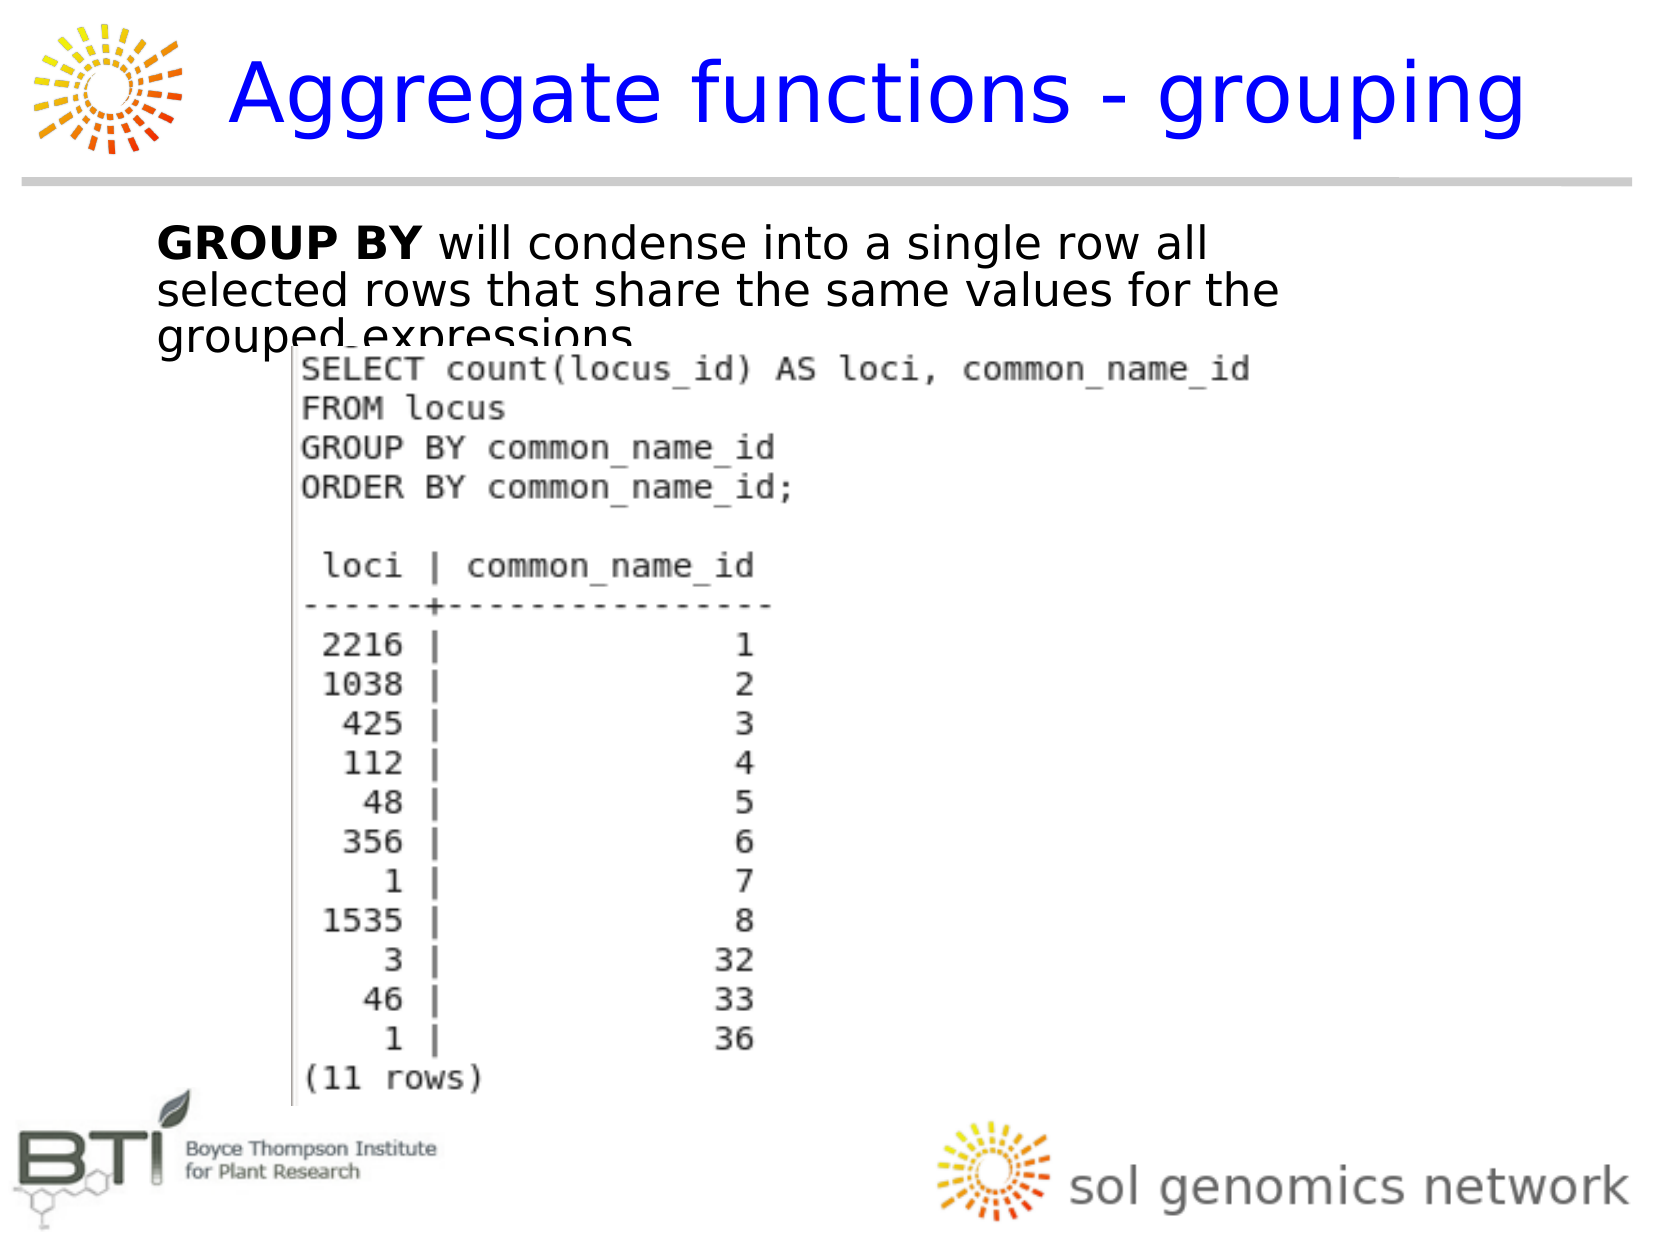

Aggregate functions - grouping
GROUP BY will condense into a single row all selected rows that share the same values for the grouped expressions